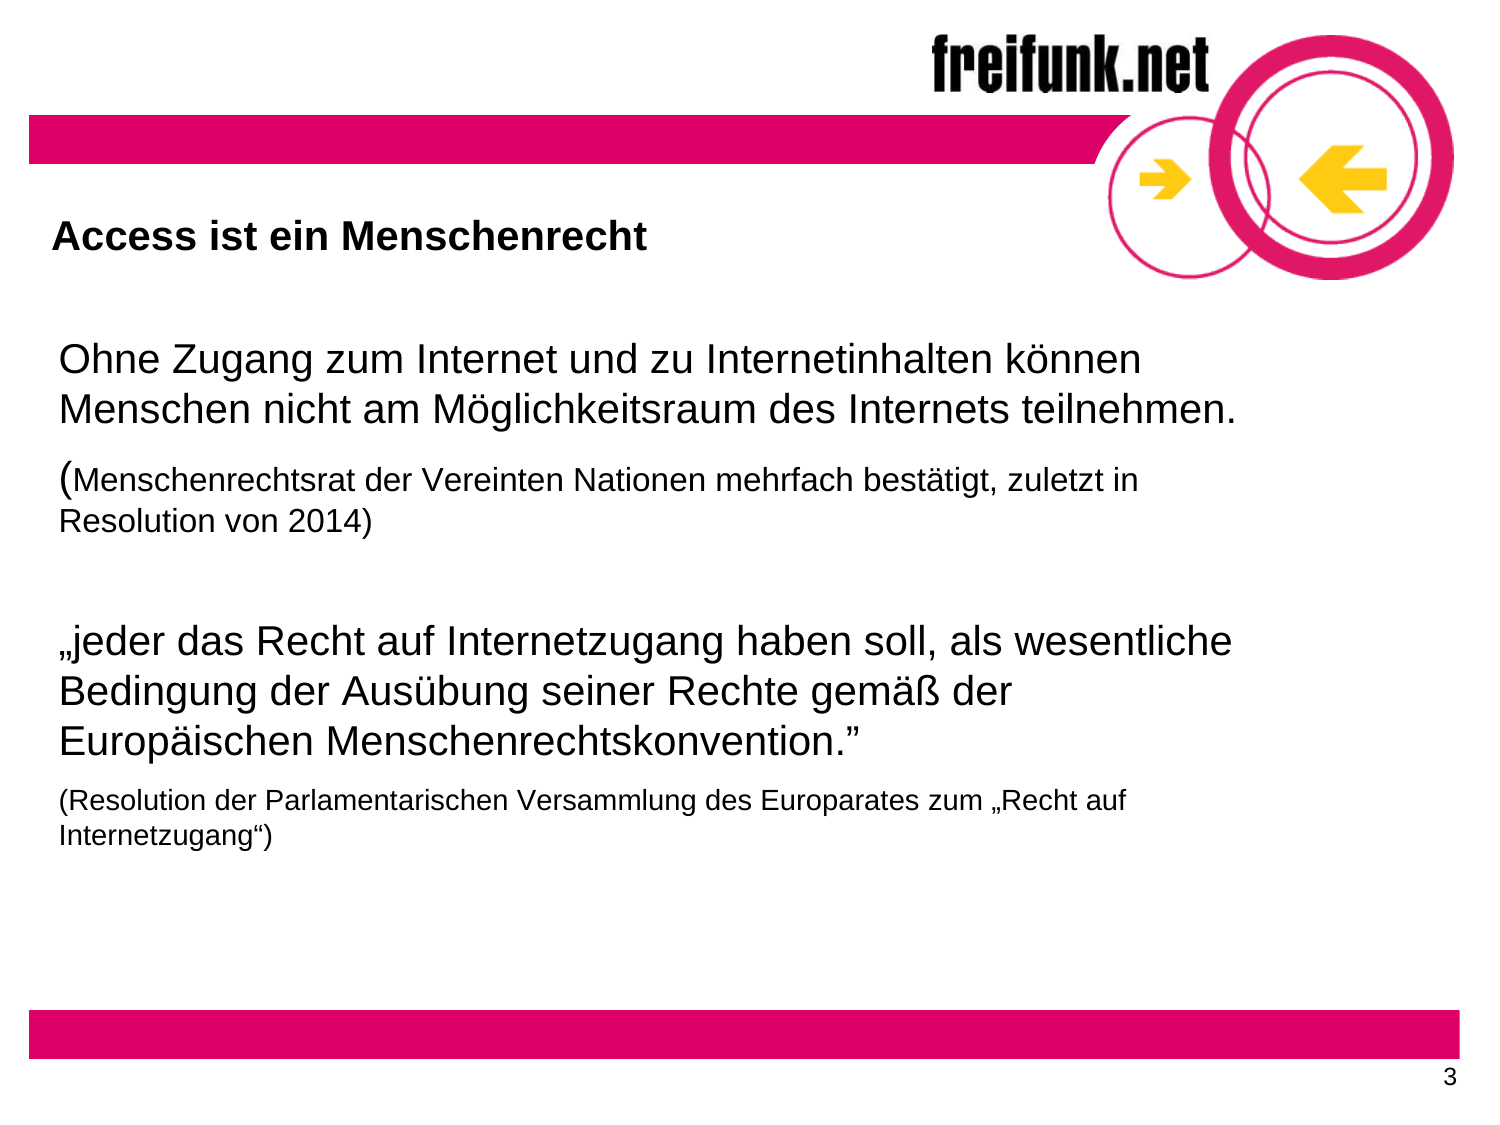

Access ist ein Menschenrecht
Ohne Zugang zum Internet und zu Internetinhalten können Menschen nicht am Möglichkeitsraum des Internets teilnehmen.
(Menschenrechtsrat der Vereinten Nationen mehrfach bestätigt, zuletzt in Resolution von 2014)
„jeder das Recht auf Internetzugang haben soll, als wesentliche Bedingung der Ausübung seiner Rechte gemäß der Europäischen Menschenrechtskonvention.”
(Resolution der Parlamentarischen Versammlung des Europarates zum „Recht auf Internetzugang“)
3